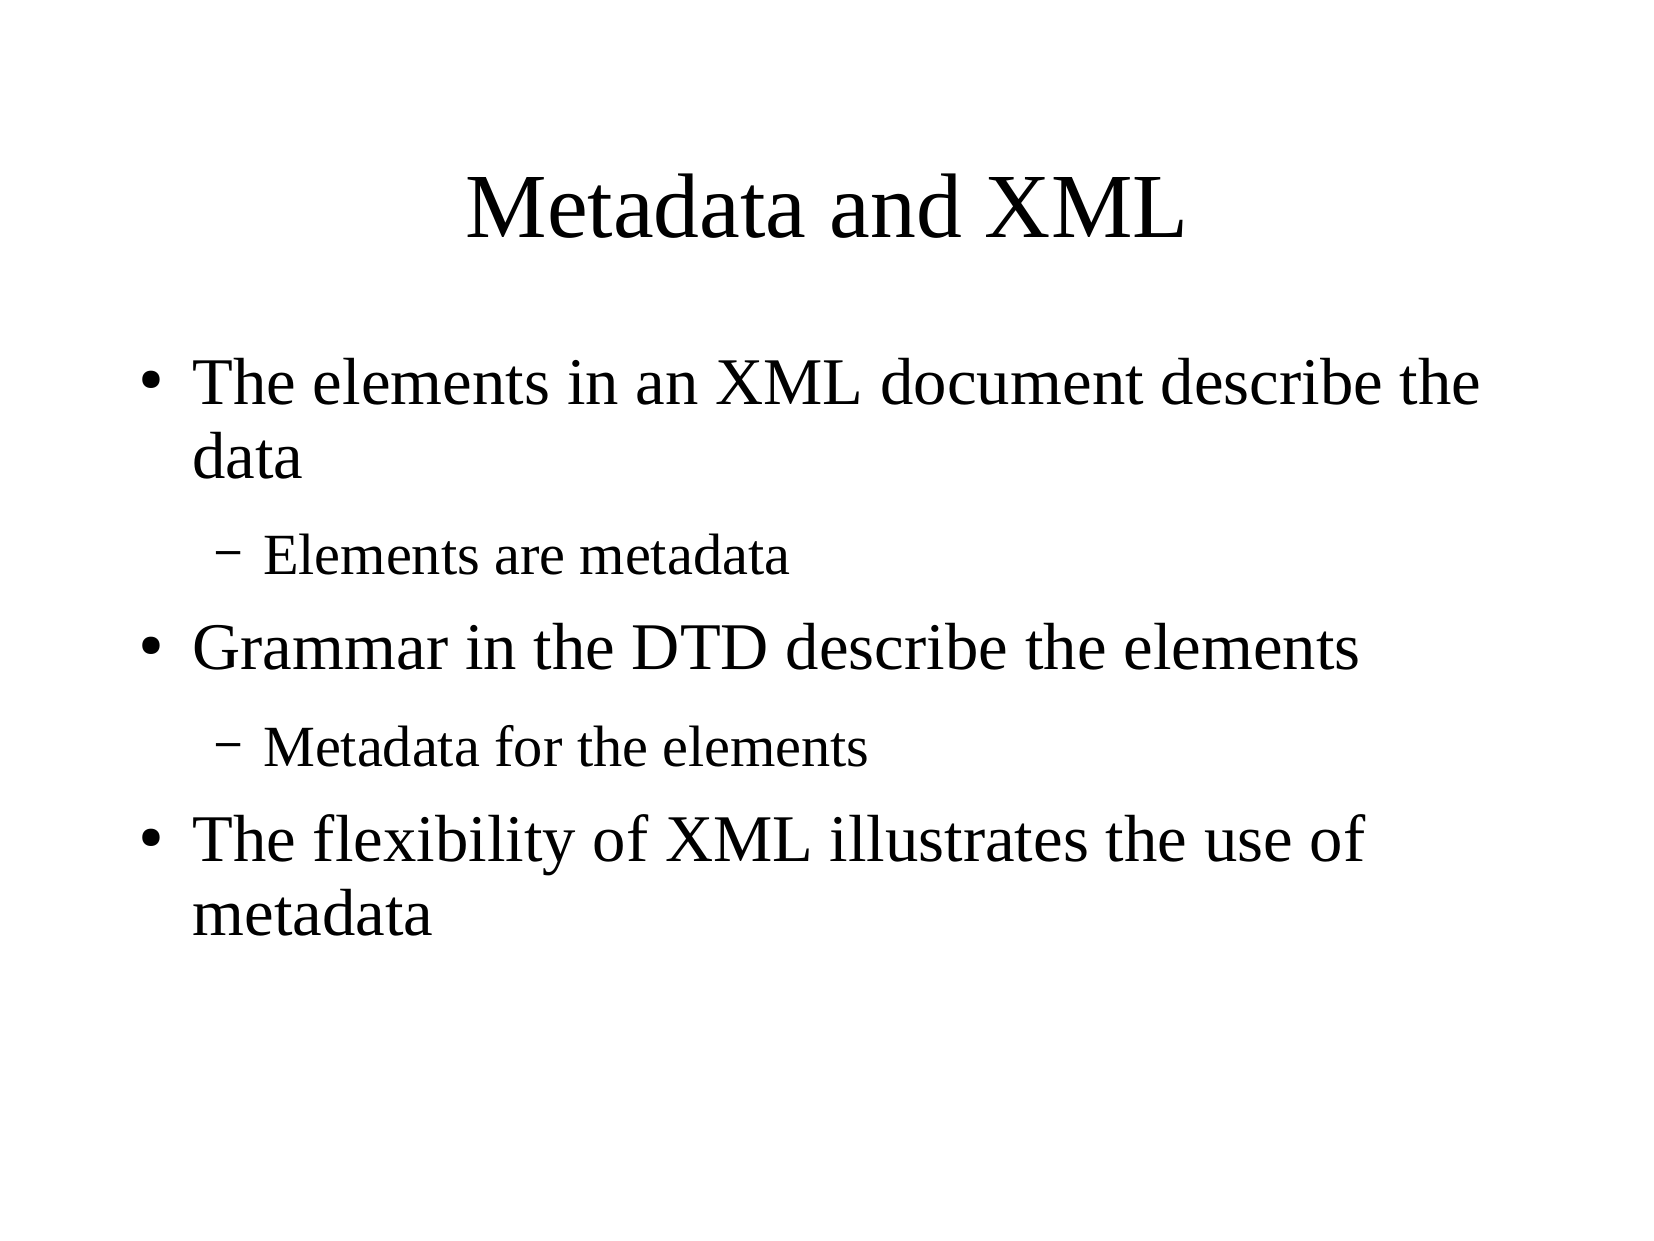

# Metadata and XML
The elements in an XML document describe the data
Elements are metadata
Grammar in the DTD describe the elements
Metadata for the elements
The flexibility of XML illustrates the use of metadata